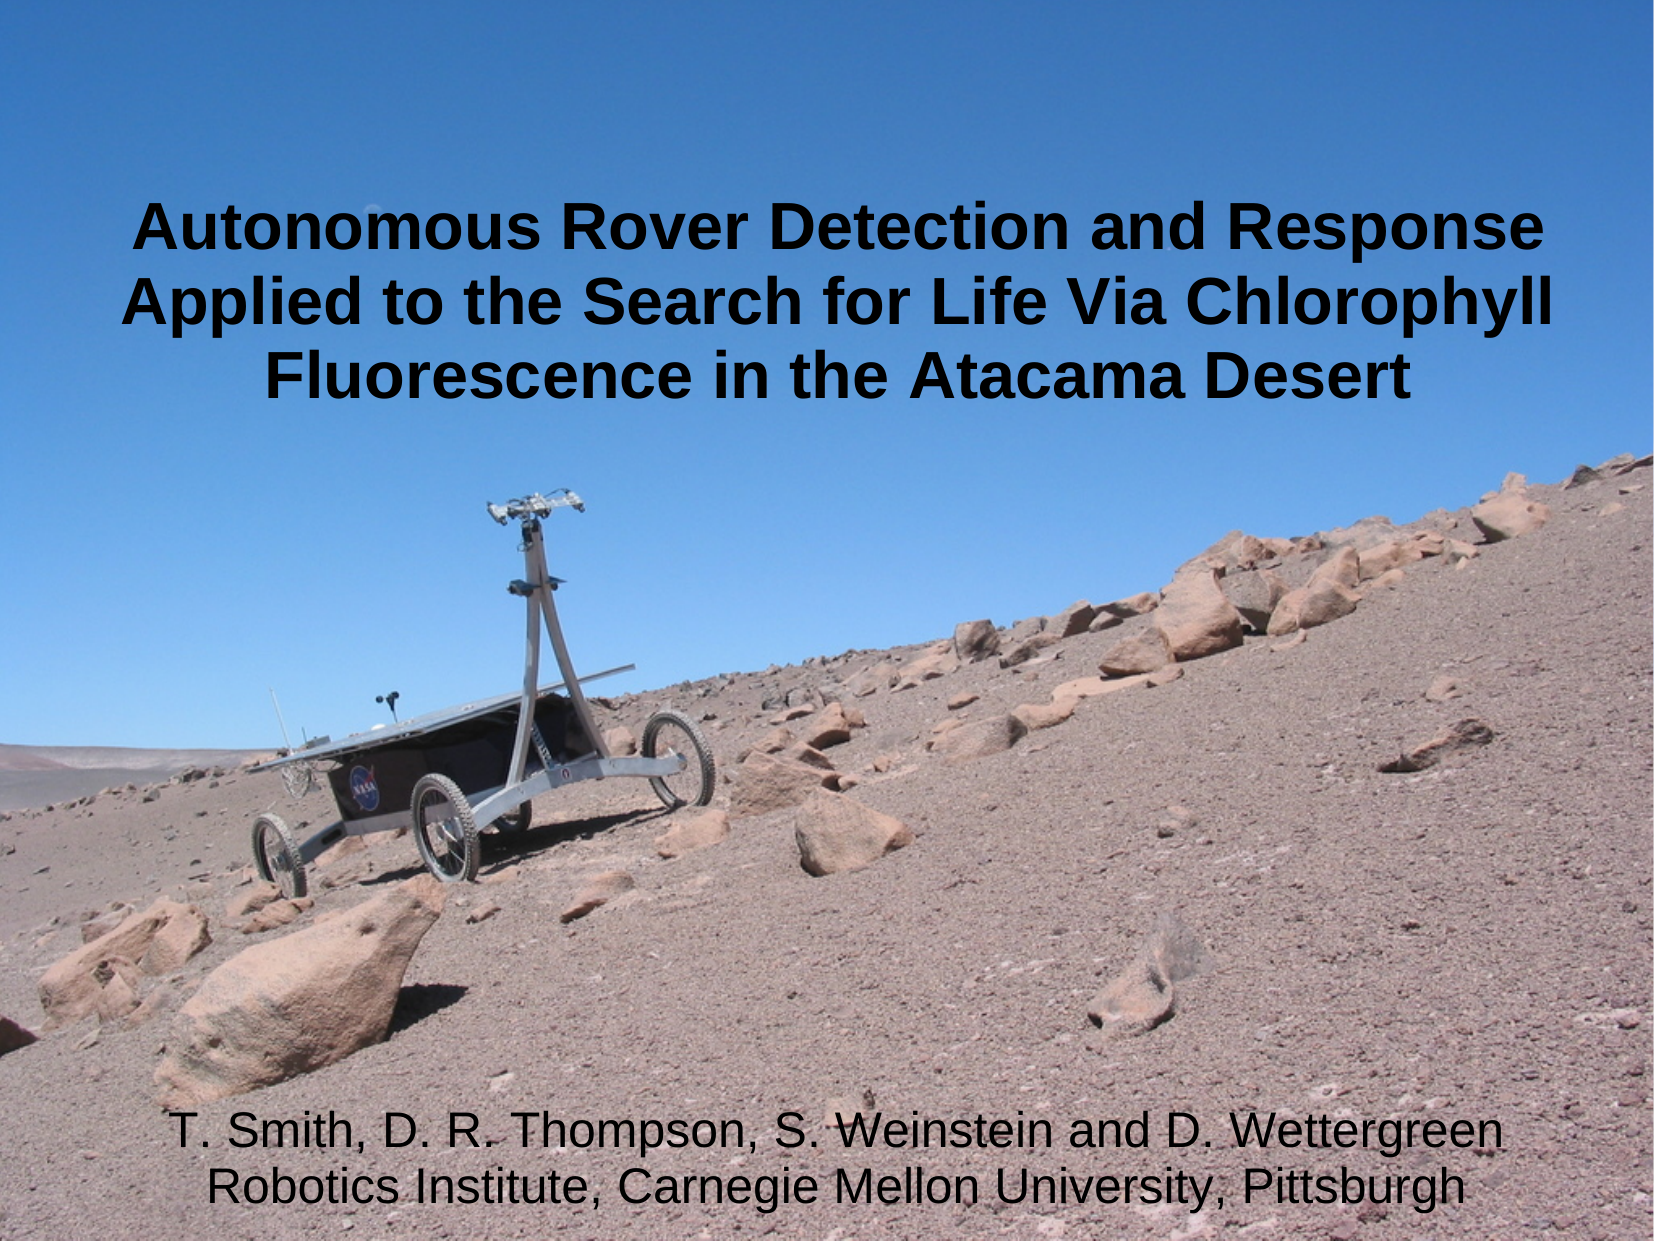

# Autonomous Rover Detection and Response Applied to the Search for Life Via Chlorophyll Fluorescence in the Atacama Desert
T. Smith, D. R. Thompson, S. Weinstein and D. Wettergreen
Robotics Institute, Carnegie Mellon University, Pittsburgh